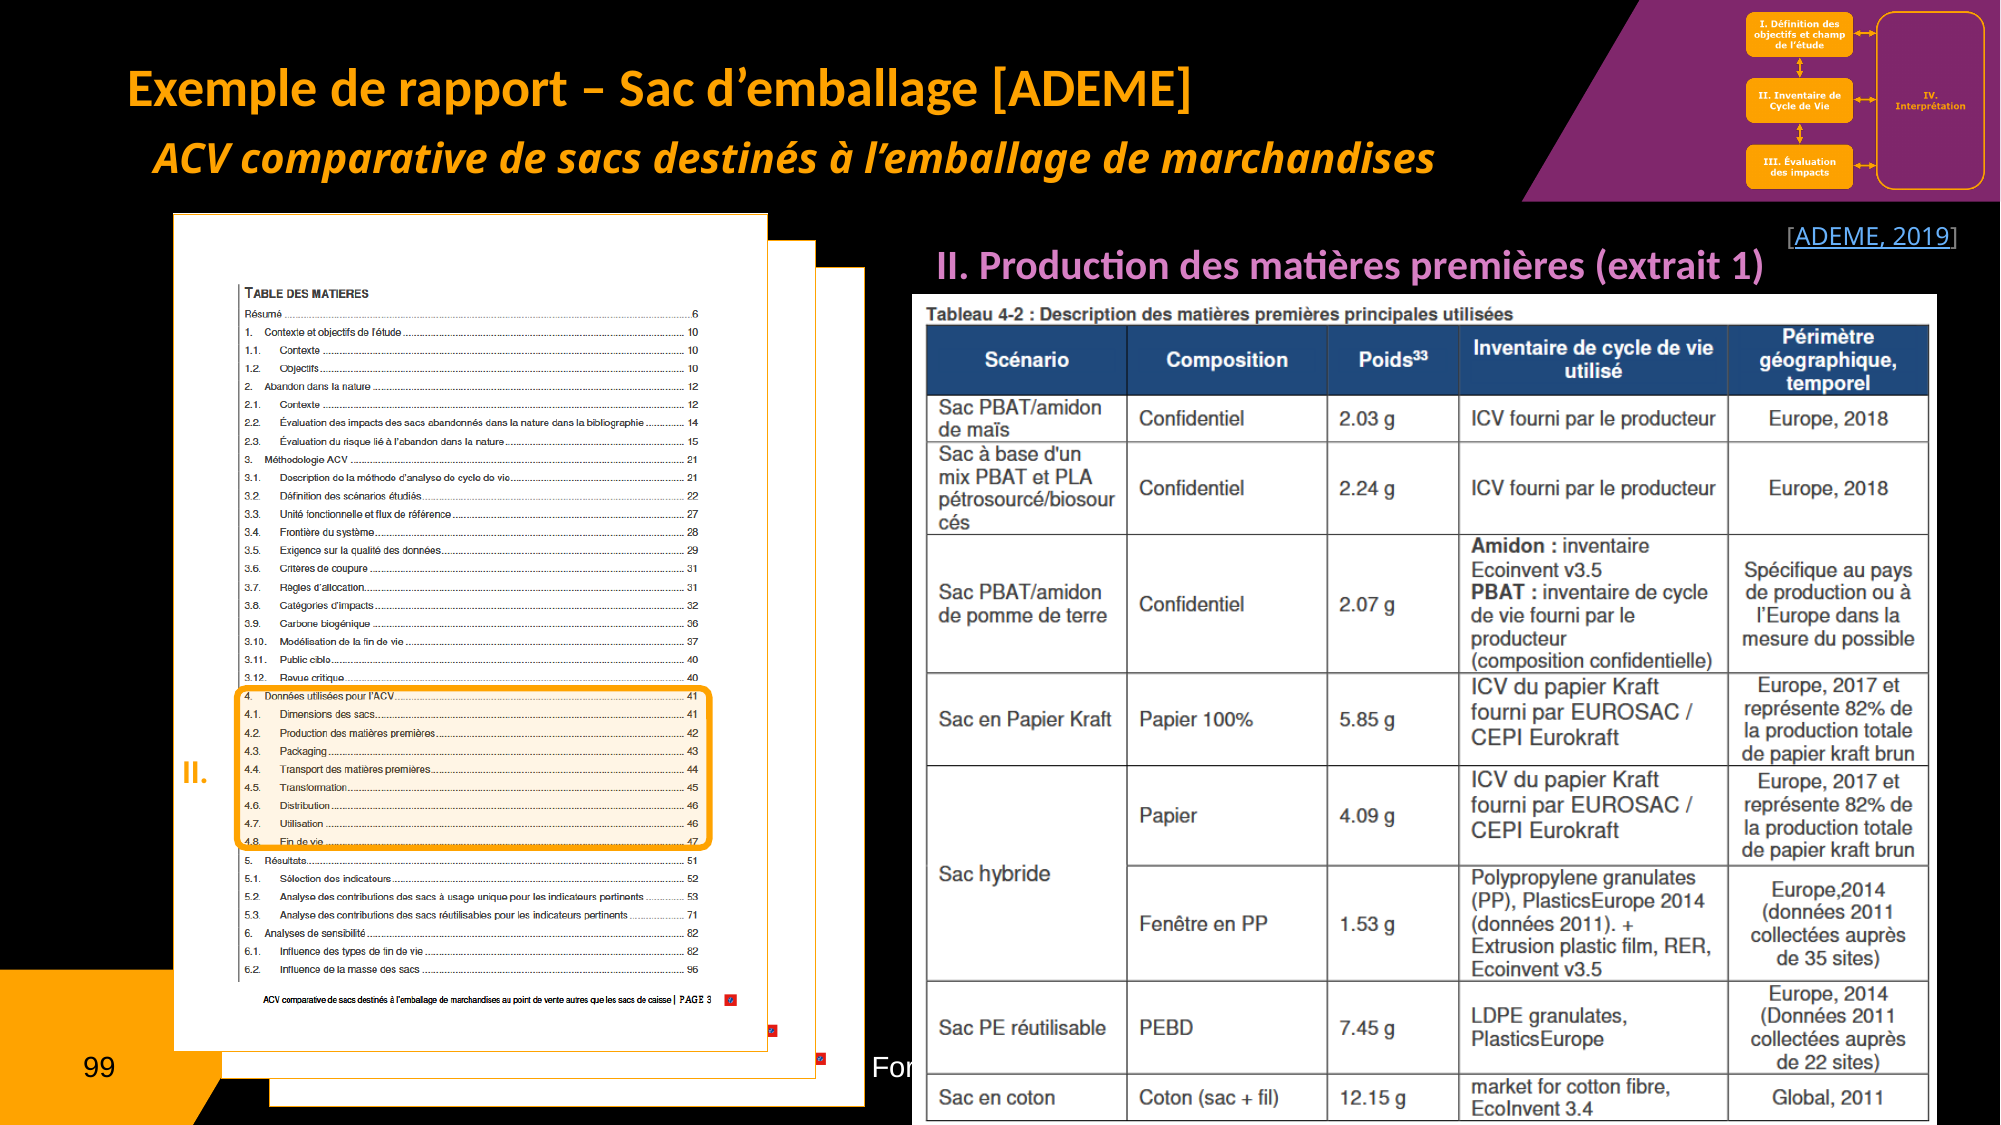

# Exemple de rapport – Sac d’emballage [ADEME]
ACV comparative de sacs destinés à l’emballage de marchandises
[ADEME, 2019]
II. Production des matières premières (extrait 1)
II.